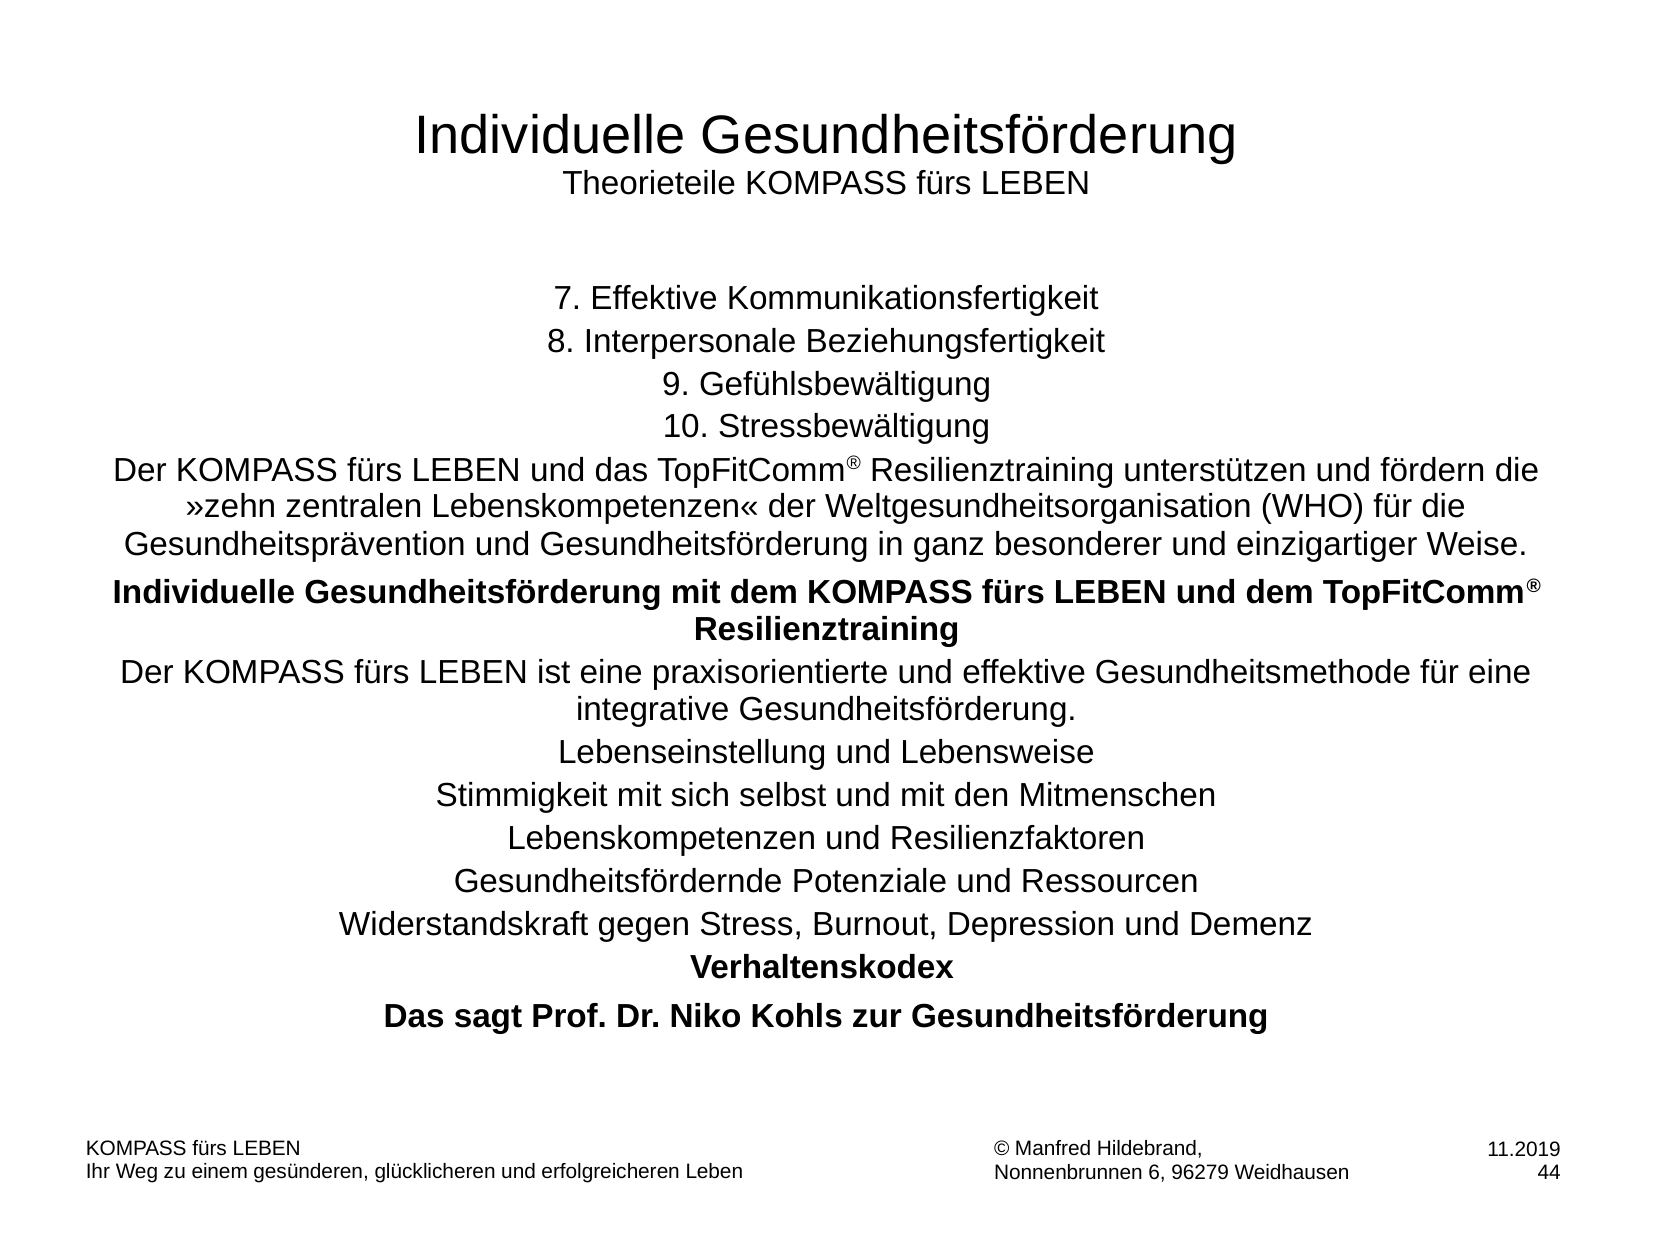

# Individuelle Gesundheitsförderung Theorieteile KOMPASS fürs LEBEN
7. Effektive Kommunikationsfertigkeit
8. Interpersonale Beziehungsfertigkeit
9. Gefühlsbewältigung
10. Stressbewältigung
Der KOMPASS fürs LEBEN und das TopFitComm® Resilienztraining unterstützen und fördern die »zehn zentralen Lebenskompetenzen« der Weltgesundheitsorganisation (WHO) für die Gesundheitsprävention und Gesundheitsförderung in ganz besonderer und einzigartiger Weise.
Individuelle Gesundheitsförderung mit dem KOMPASS fürs LEBEN und dem TopFitComm® Resilienztraining
Der KOMPASS fürs LEBEN ist eine praxisorientierte und effektive Gesundheitsmethode für eine integrative Gesundheitsförderung.
Lebenseinstellung und Lebensweise
Stimmigkeit mit sich selbst und mit den Mitmenschen
Lebenskompetenzen und Resilienzfaktoren
Gesundheitsfördernde Potenziale und Ressourcen
Widerstandskraft gegen Stress, Burnout, Depression und Demenz
Verhaltenskodex
Das sagt Prof. Dr. Niko Kohls zur Gesundheitsförderung
KOMPASS fürs LEBEN
Ihr Weg zu einem gesünderen, glücklicheren und erfolgreicheren Leben
© Manfred Hildebrand,
Nonnenbrunnen 6, 96279 Weidhausen
11.2019
44